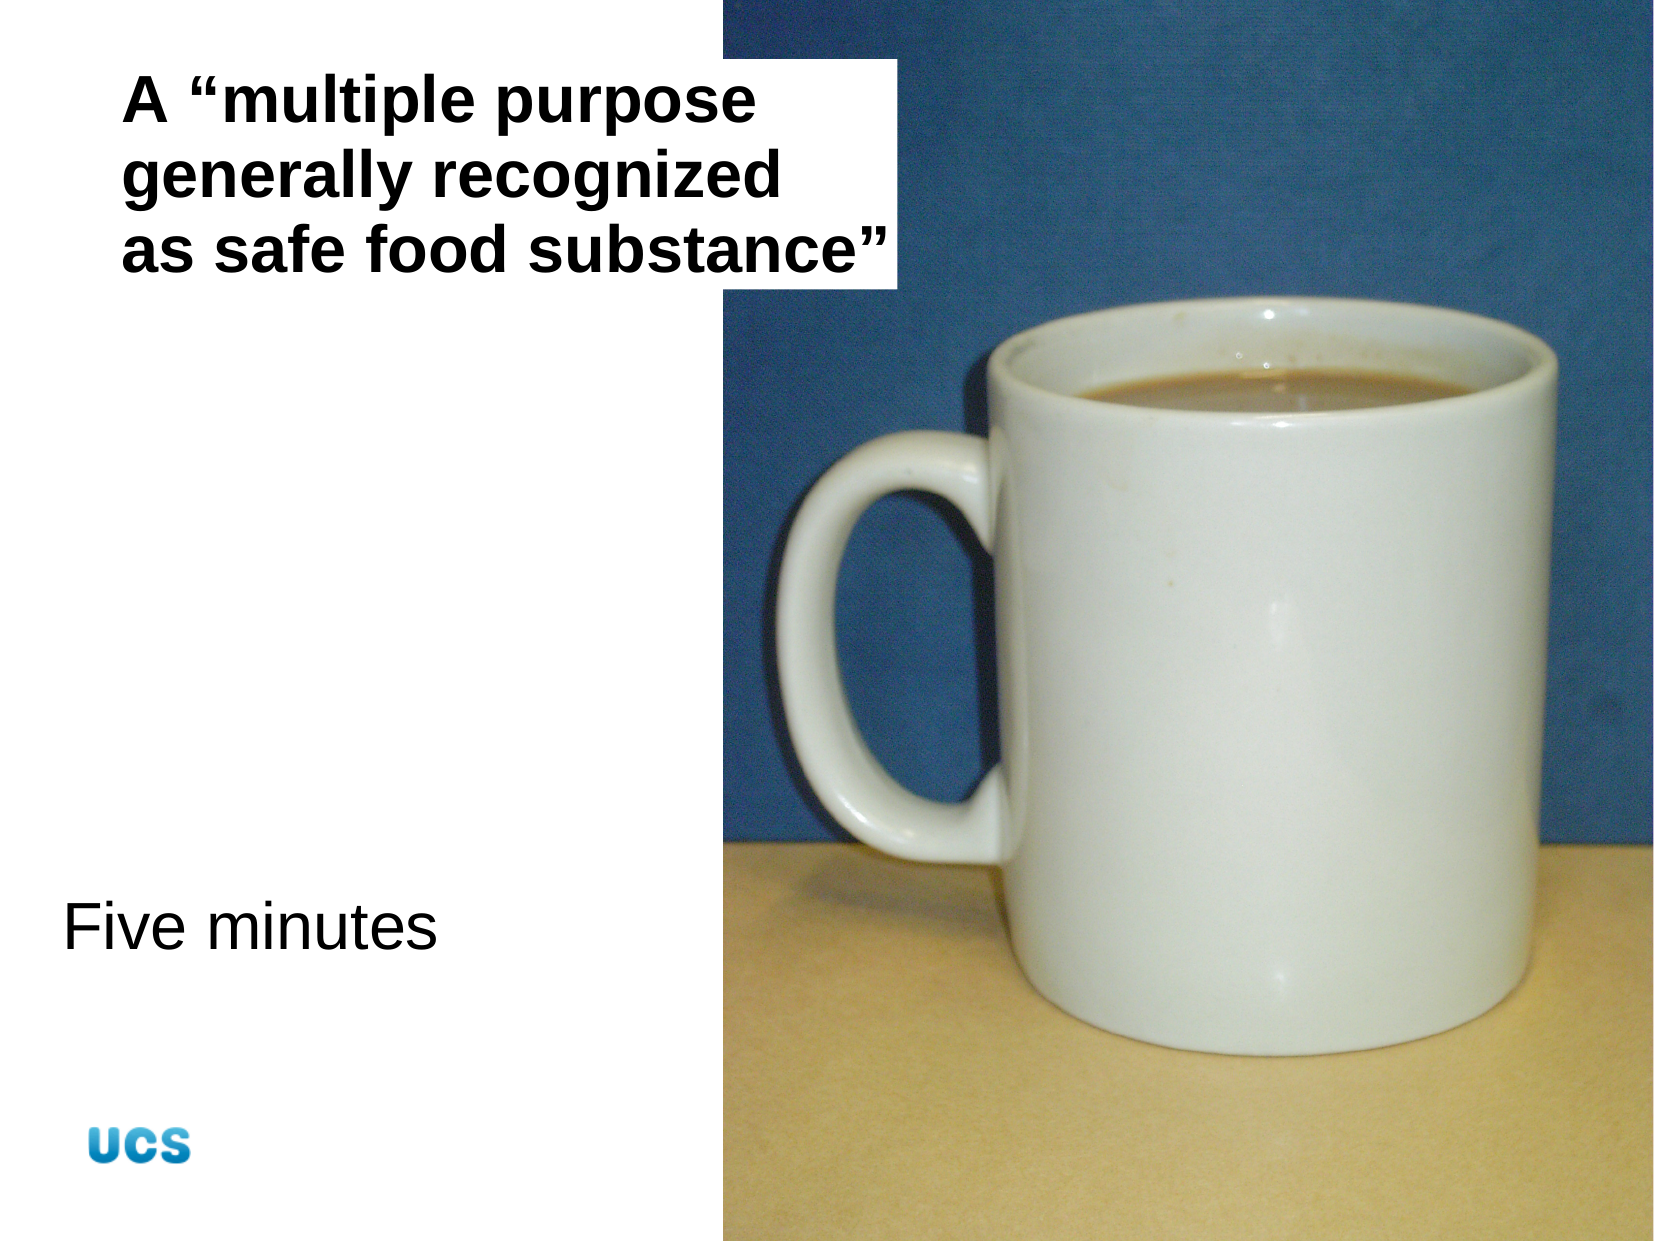

A “multiple purpose
generally recognized
as safe food substance”
Five minutes
53